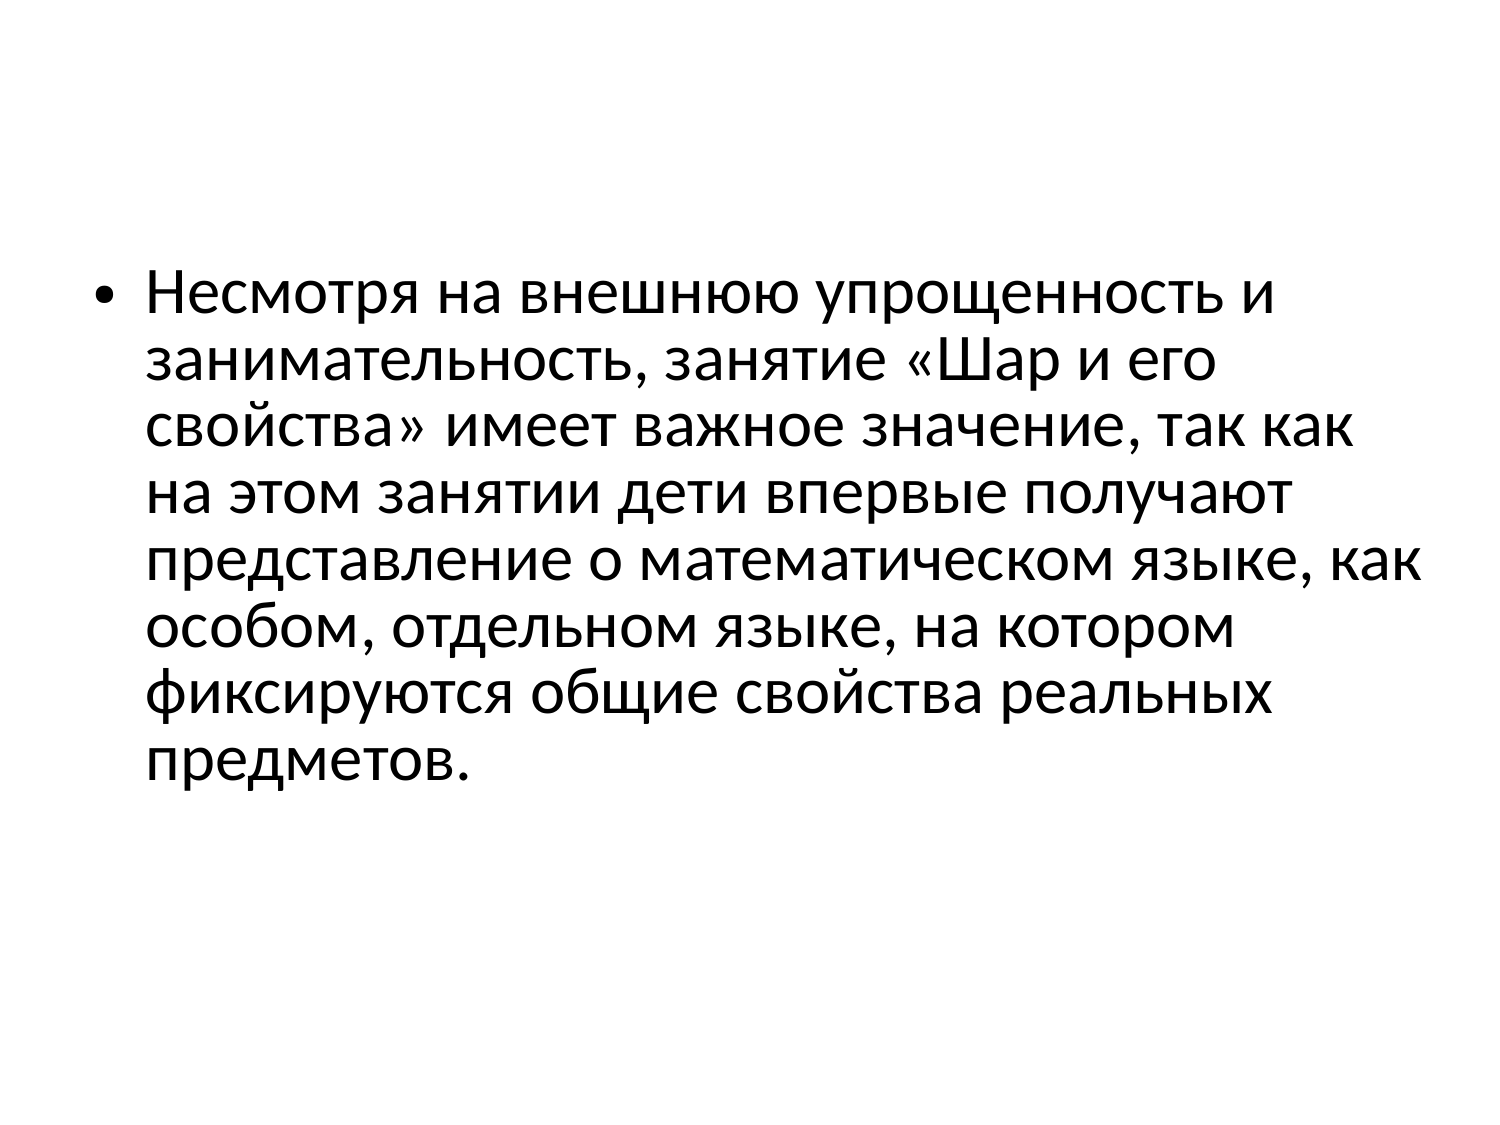

# Несмотря на внешнюю упрощенность и занимательность, занятие «Шар и его свойства» имеет важное значение, так как на этом занятии дети впервые получают представление о математическом языке, как особом, отдельном языке, на котором фиксируются общие свойства реальных предметов.